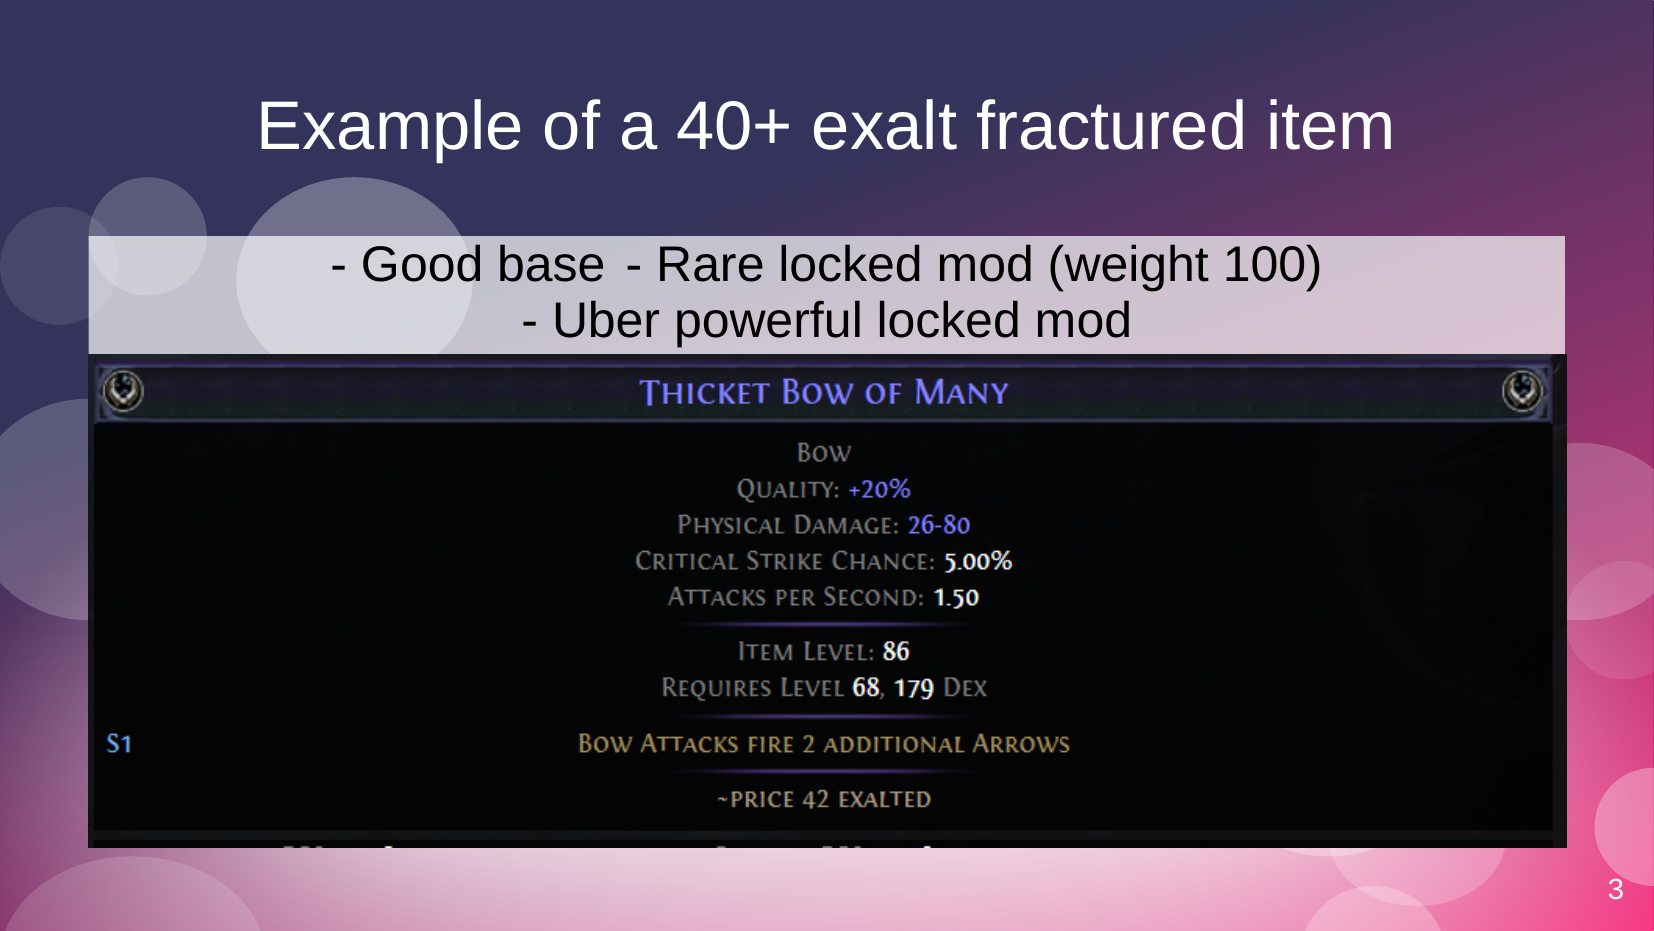

# Example of a 40+ exalt fractured item
- Good base	- Rare locked mod (weight 100)
- Uber powerful locked mod